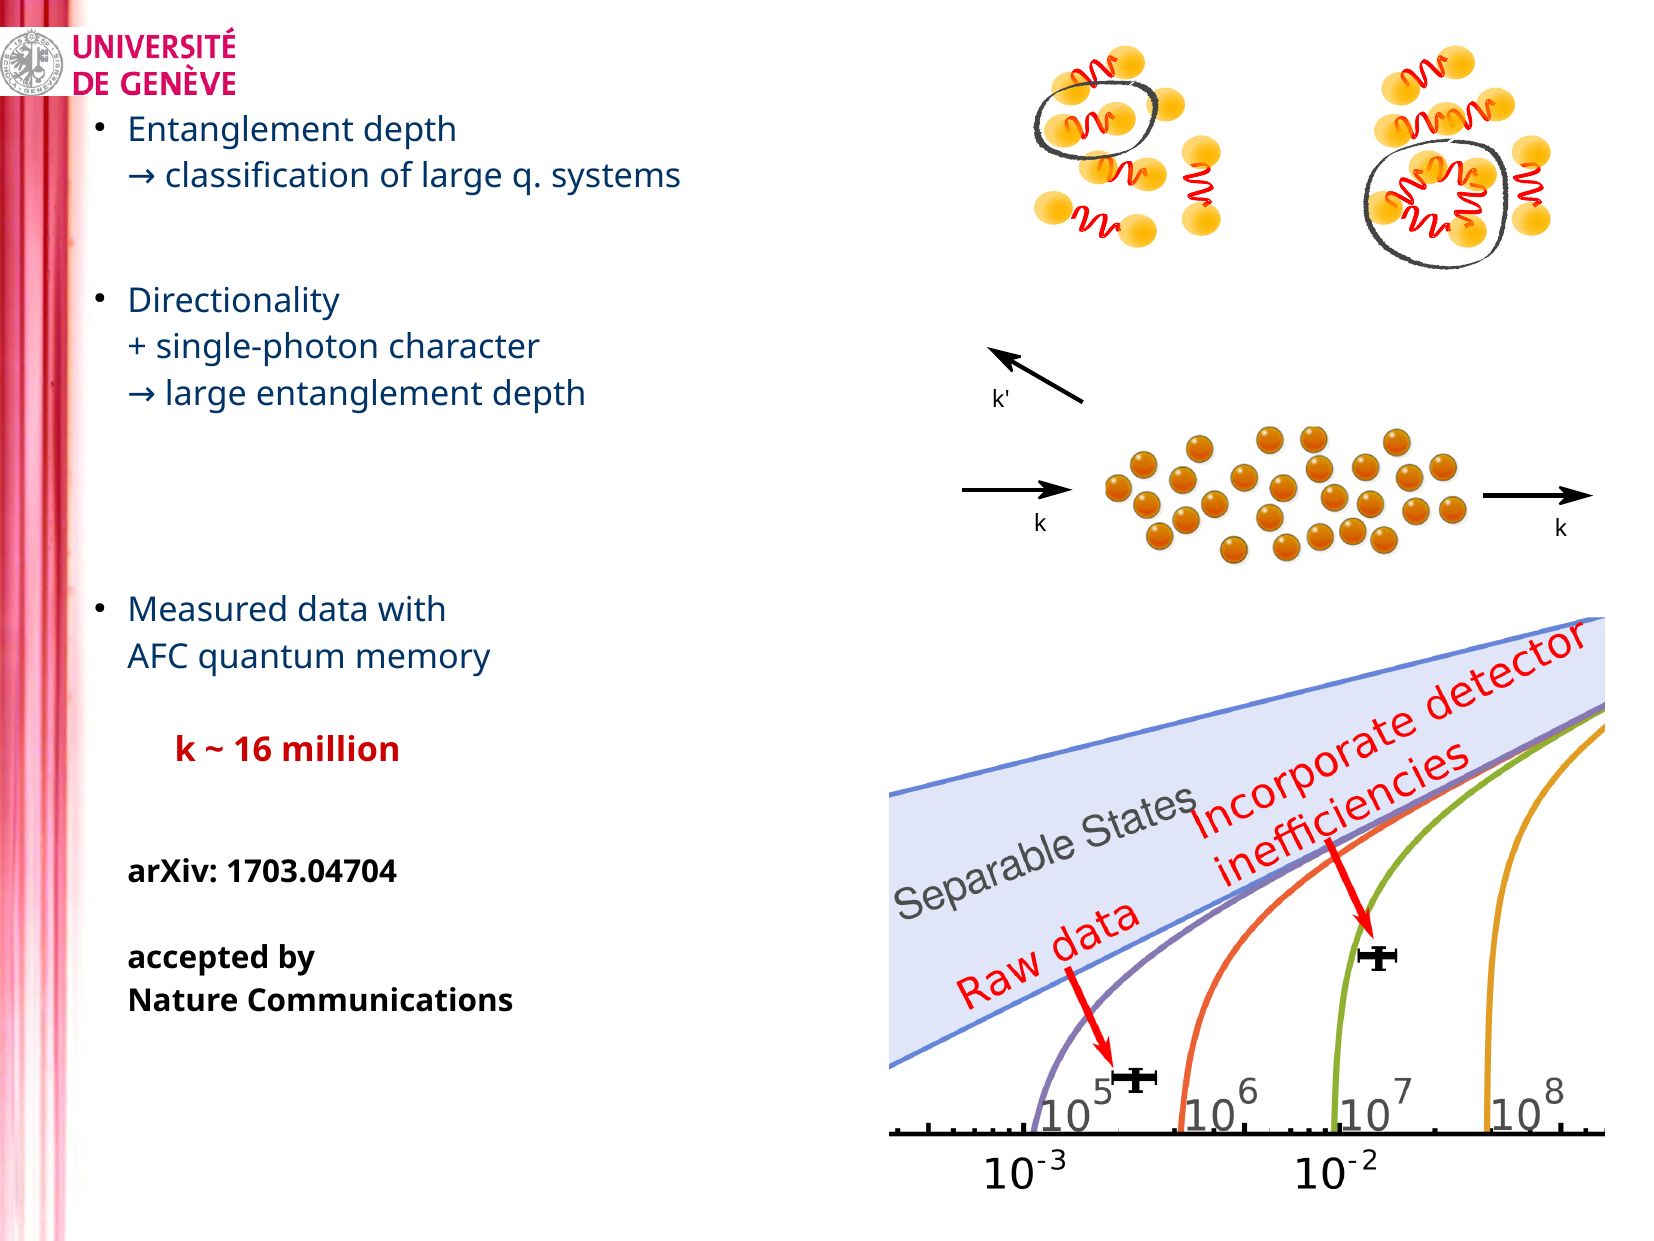

# Entanglement depth → classification of large q. systems
Directionality
+ single-photon character
→ large entanglement depth
Measured data with
AFC quantum memory
	k ~ 16 million
arXiv: 1703.04704
accepted by
Nature Communications